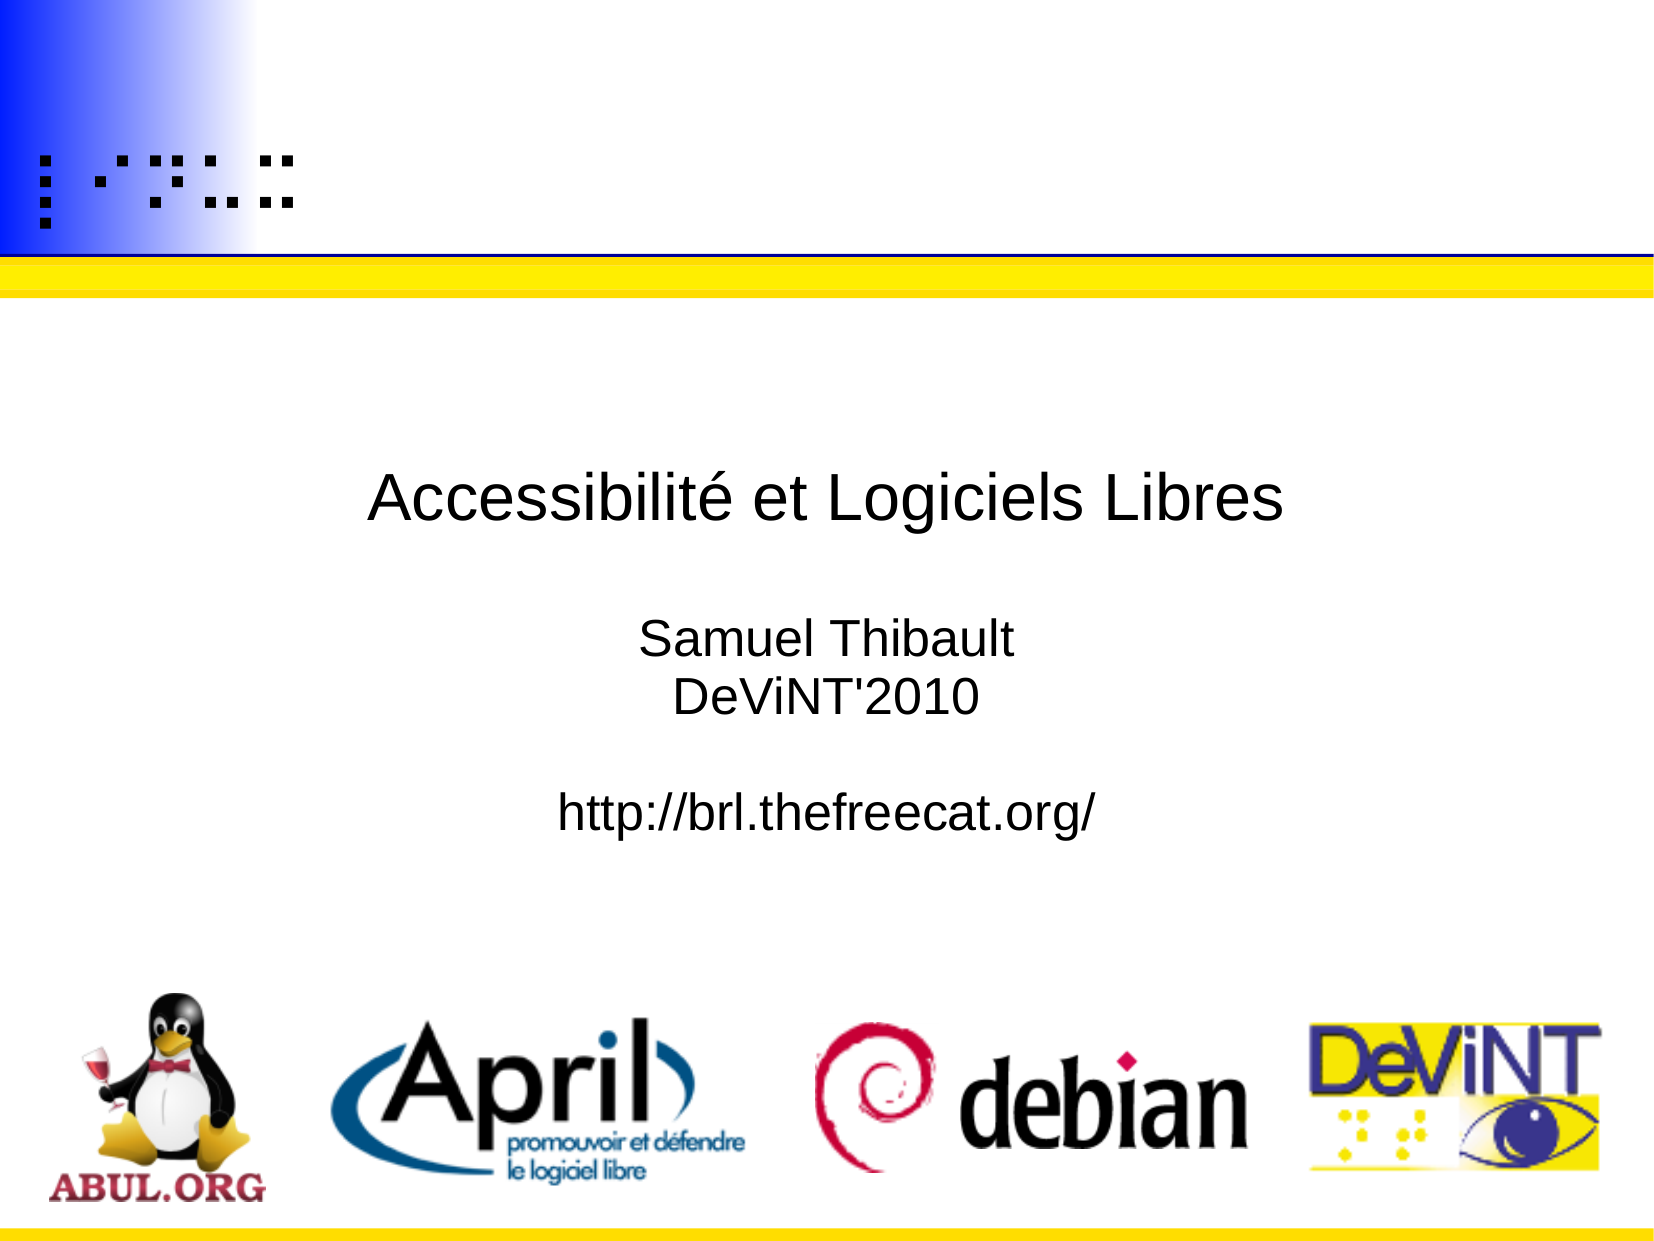

#
Accessibilité et Logiciels Libres
Samuel Thibault
DeViNT'2010
http://brl.thefreecat.org/
1